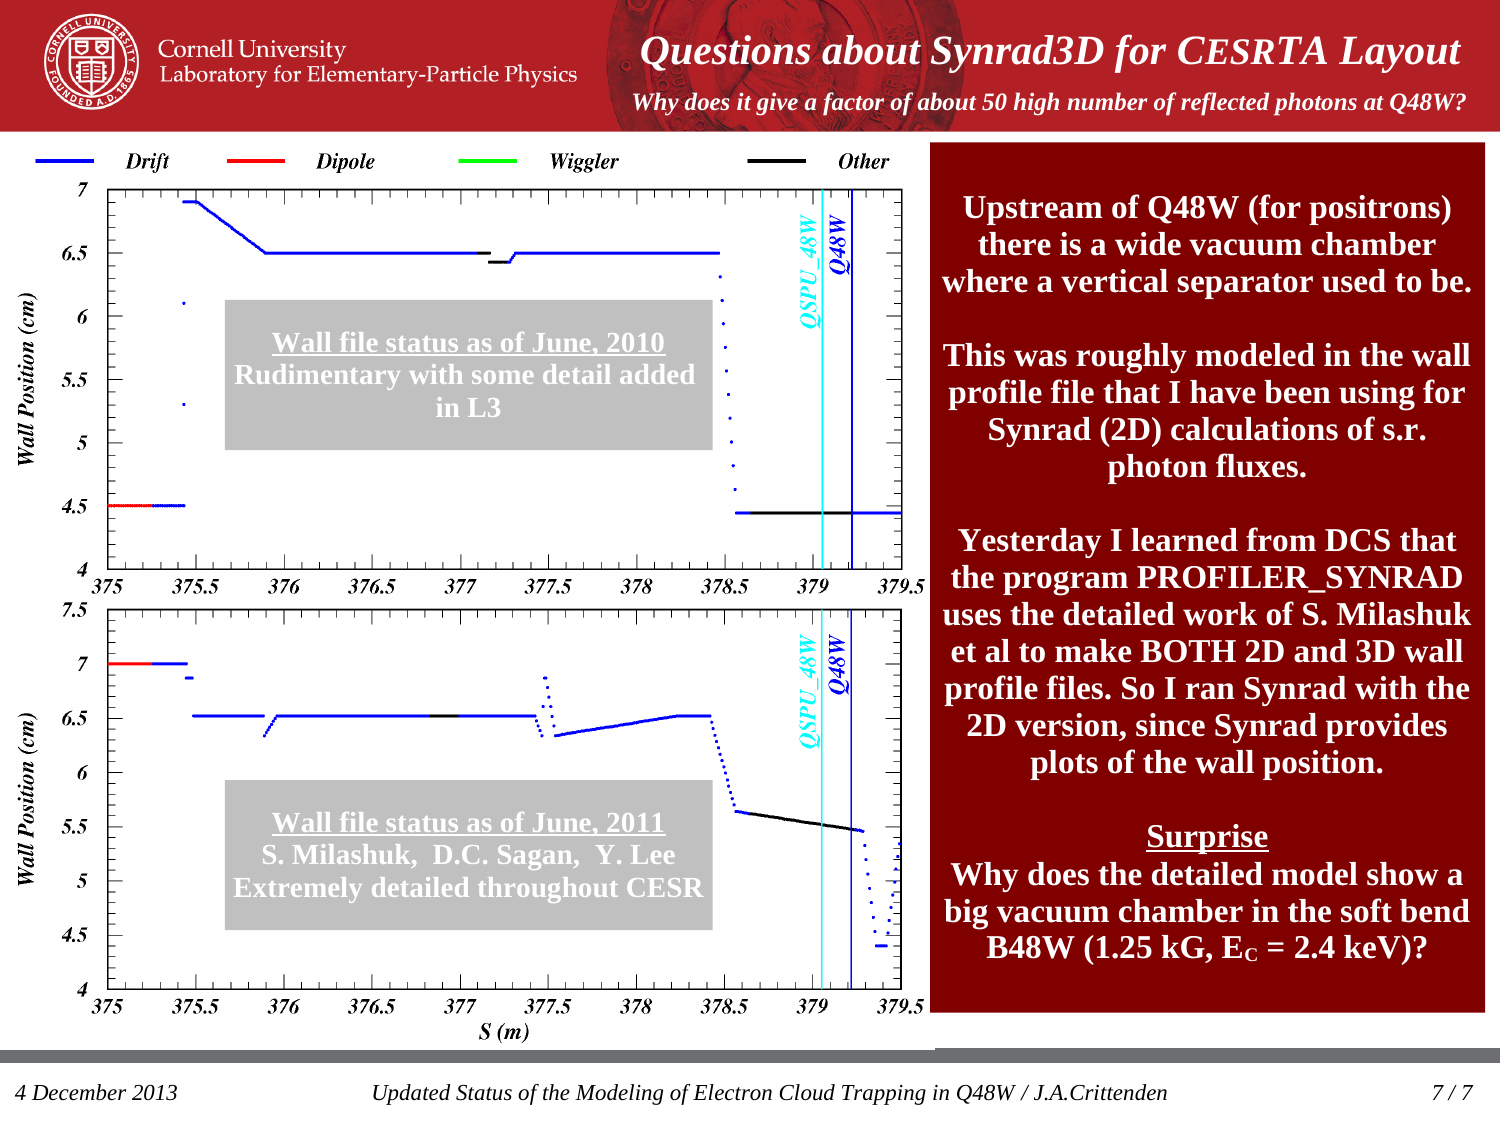

# Questions about Synrad3D for CESRTA Layout Why does it give a factor of about 50 high number of reflected photons at Q48W?
Upstream of Q48W (for positrons) there is a wide vacuum chamber where a vertical separator used to be.
This was roughly modeled in the wall profile file that I have been using for Synrad (2D) calculations of s.r. photon fluxes.
Yesterday I learned from DCS that the program PROFILER_SYNRAD uses the detailed work of S. Milashuk et al to make BOTH 2D and 3D wall profile files. So I ran Synrad with the 2D version, since Synrad provides plots of the wall position.
Surprise
Why does the detailed model show a big vacuum chamber in the soft bend B48W (1.25 kG, EC = 2.4 keV)?
Wall file status as of June, 2010
Rudimentary with some detail added in L3
Wall file status as of June, 2011
S. Milashuk, D.C. Sagan, Y. Lee
Extremely detailed throughout CESR